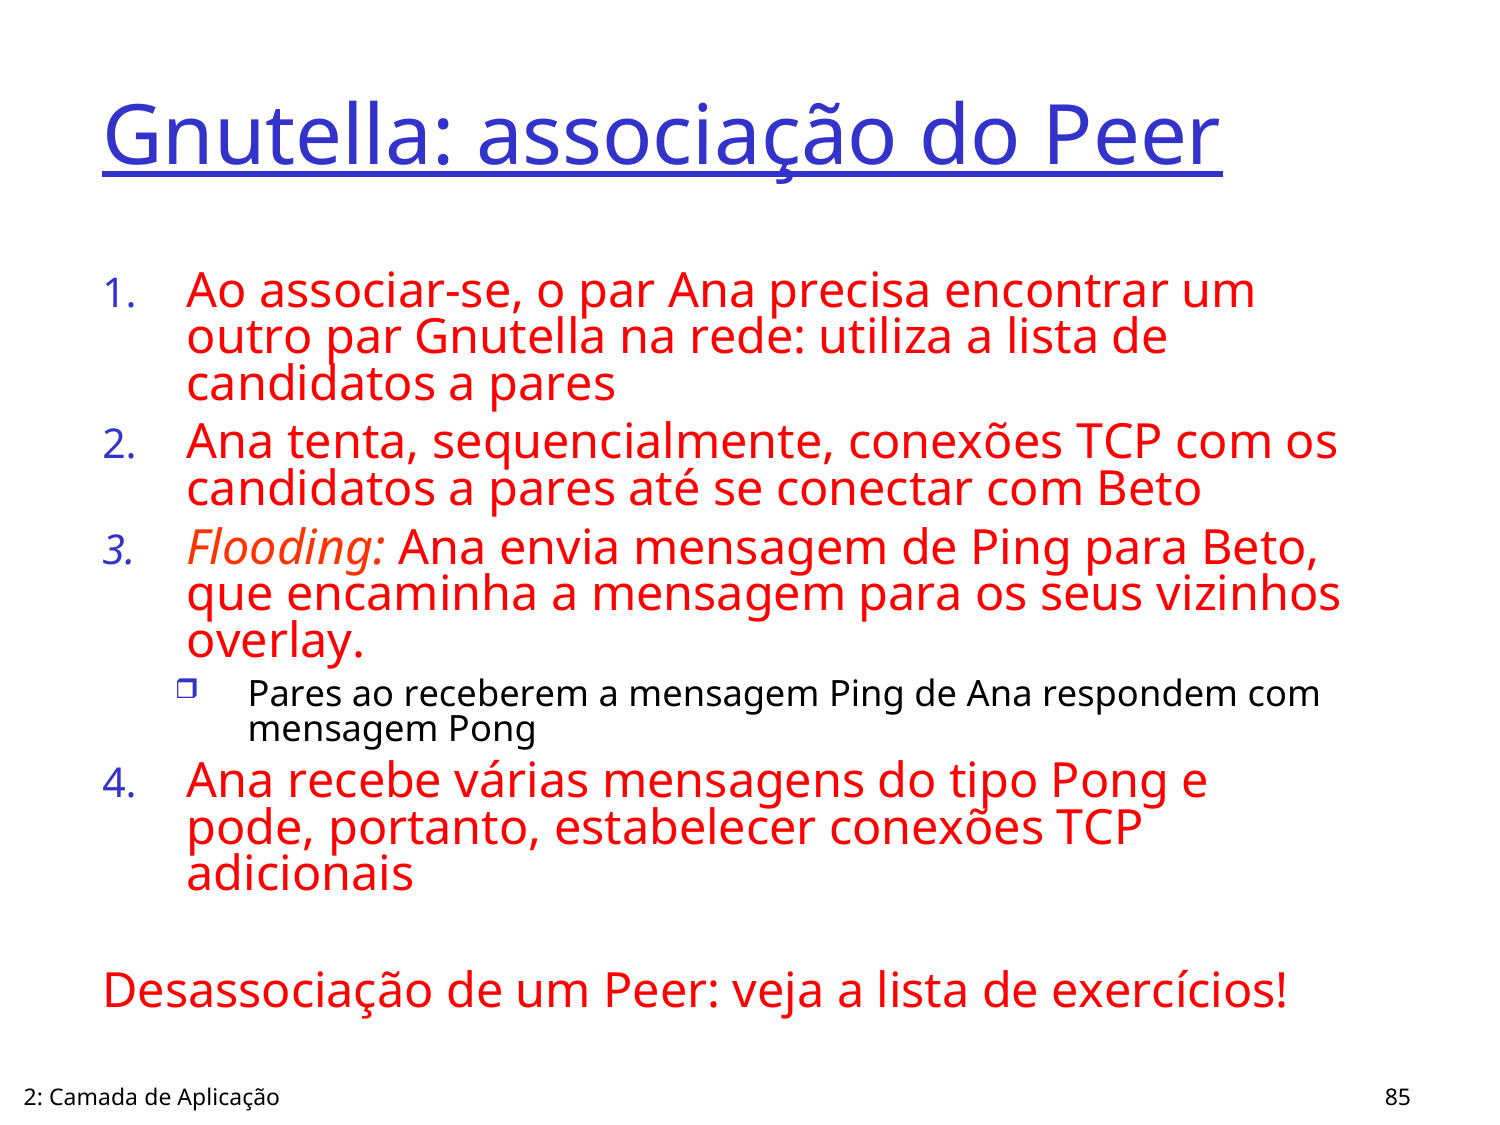

# Gnutella: associação do Peer
Ao associar-se, o par Ana precisa encontrar um outro par Gnutella na rede: utiliza a lista de candidatos a pares
Ana tenta, sequencialmente, conexões TCP com os candidatos a pares até se conectar com Beto
Flooding: Ana envia mensagem de Ping para Beto, que encaminha a mensagem para os seus vizinhos overlay.
Pares ao receberem a mensagem Ping de Ana respondem com mensagem Pong
Ana recebe várias mensagens do tipo Pong e pode, portanto, estabelecer conexões TCP adicionais
Desassociação de um Peer: veja a lista de exercícios!
85